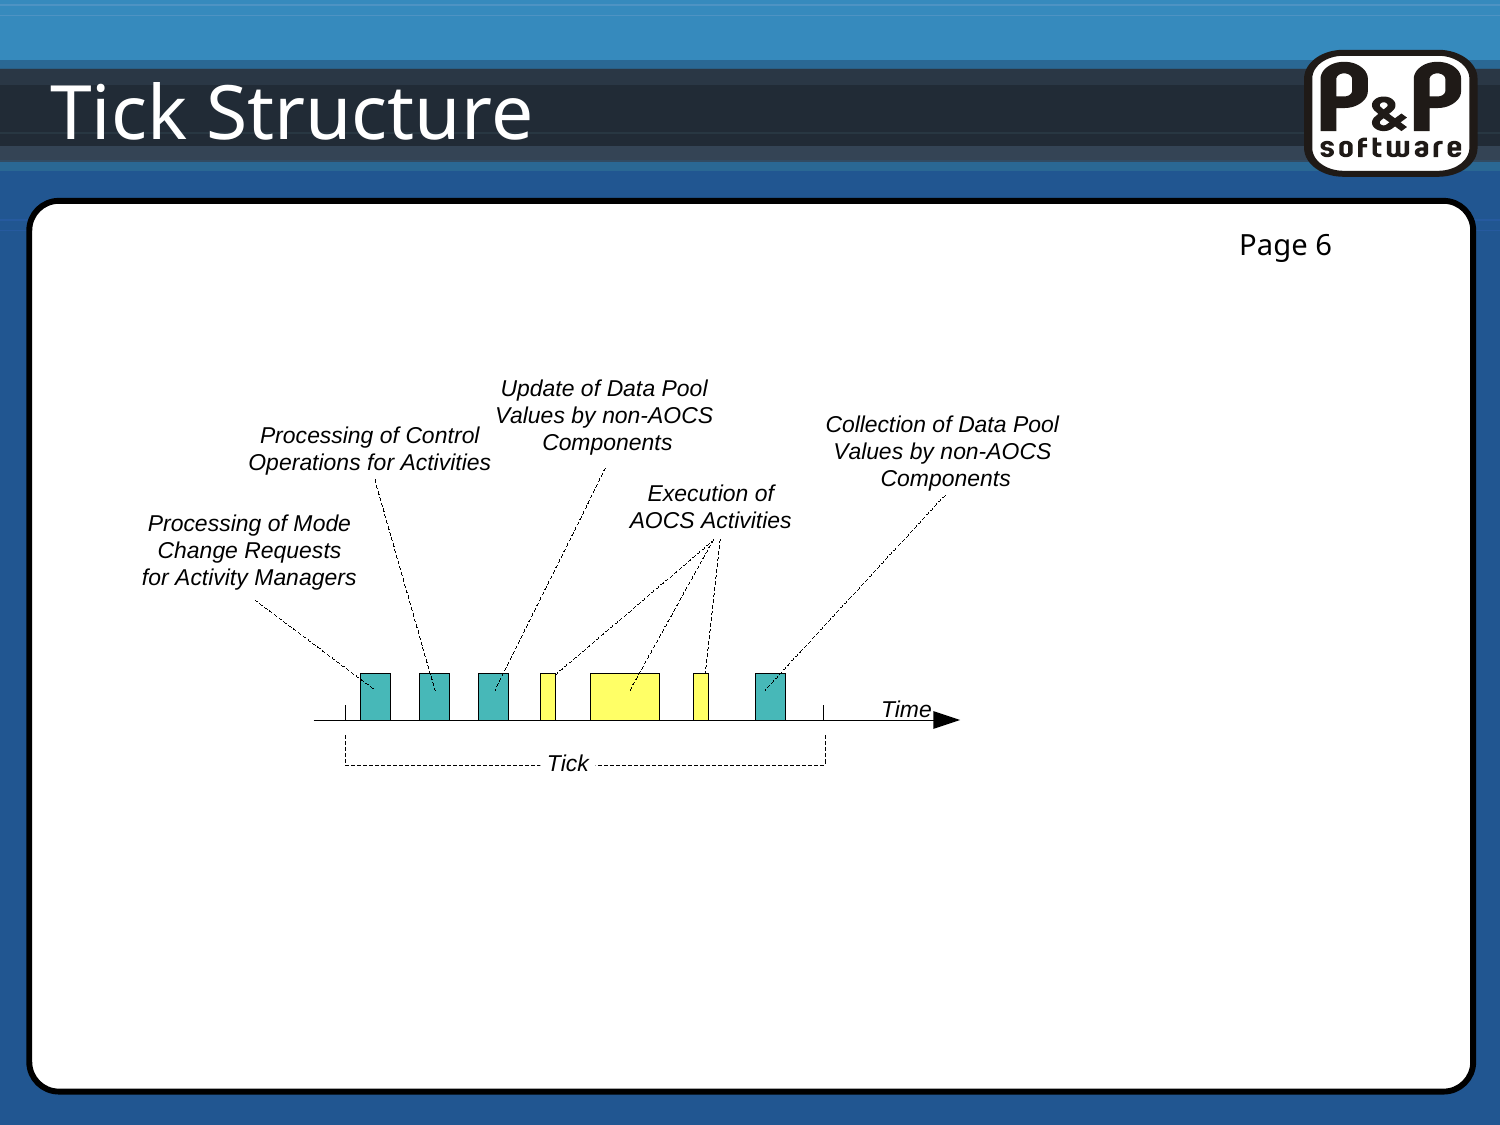

# Tick Structure
Update of Data Pool
Values by non-AOCS
Components
Collection of Data Pool
Values by non-AOCS
Components
Processing of Control
Operations for Activities
Execution of
AOCS Activities
Processing of Mode
Change Requests
for Activity Managers
Time
 Tick